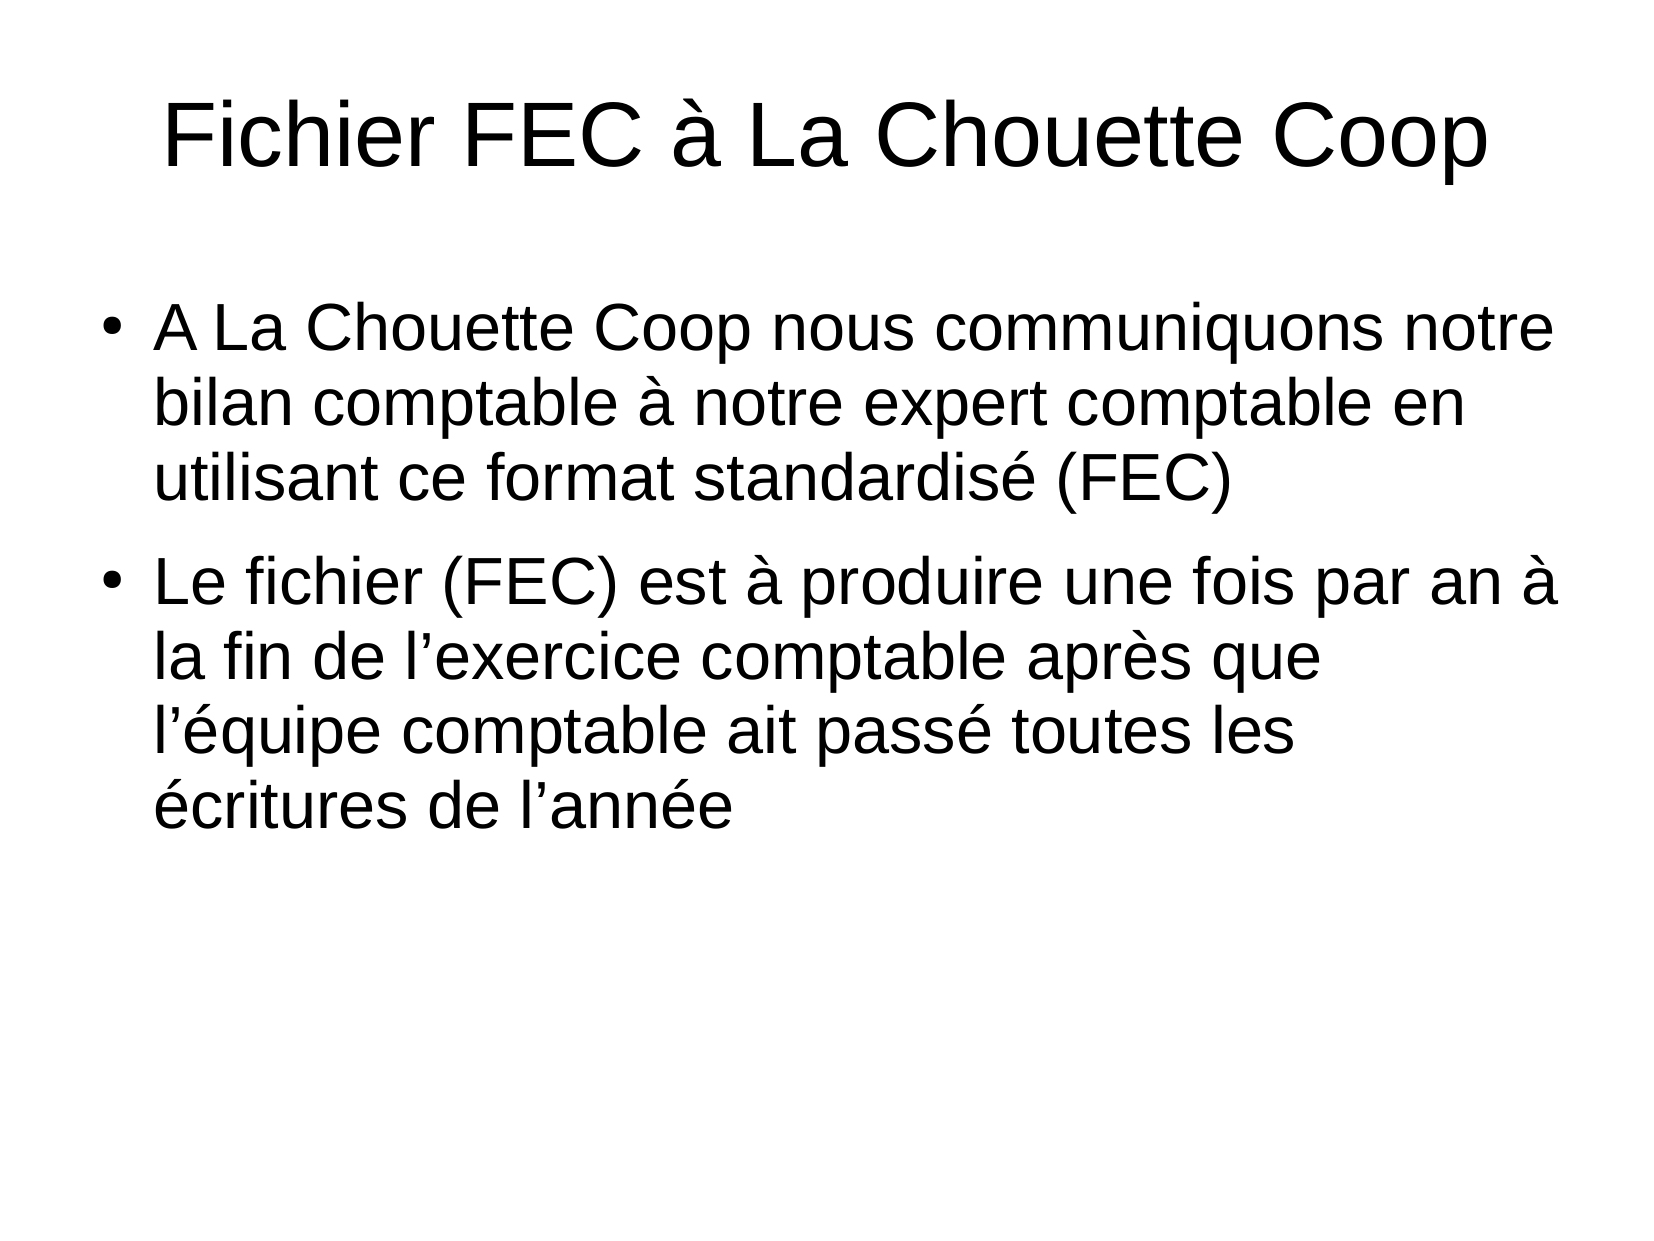

# Fichier FEC à La Chouette Coop
A La Chouette Coop nous communiquons notre bilan comptable à notre expert comptable en utilisant ce format standardisé (FEC)
Le fichier (FEC) est à produire une fois par an à la fin de l’exercice comptable après que l’équipe comptable ait passé toutes les écritures de l’année